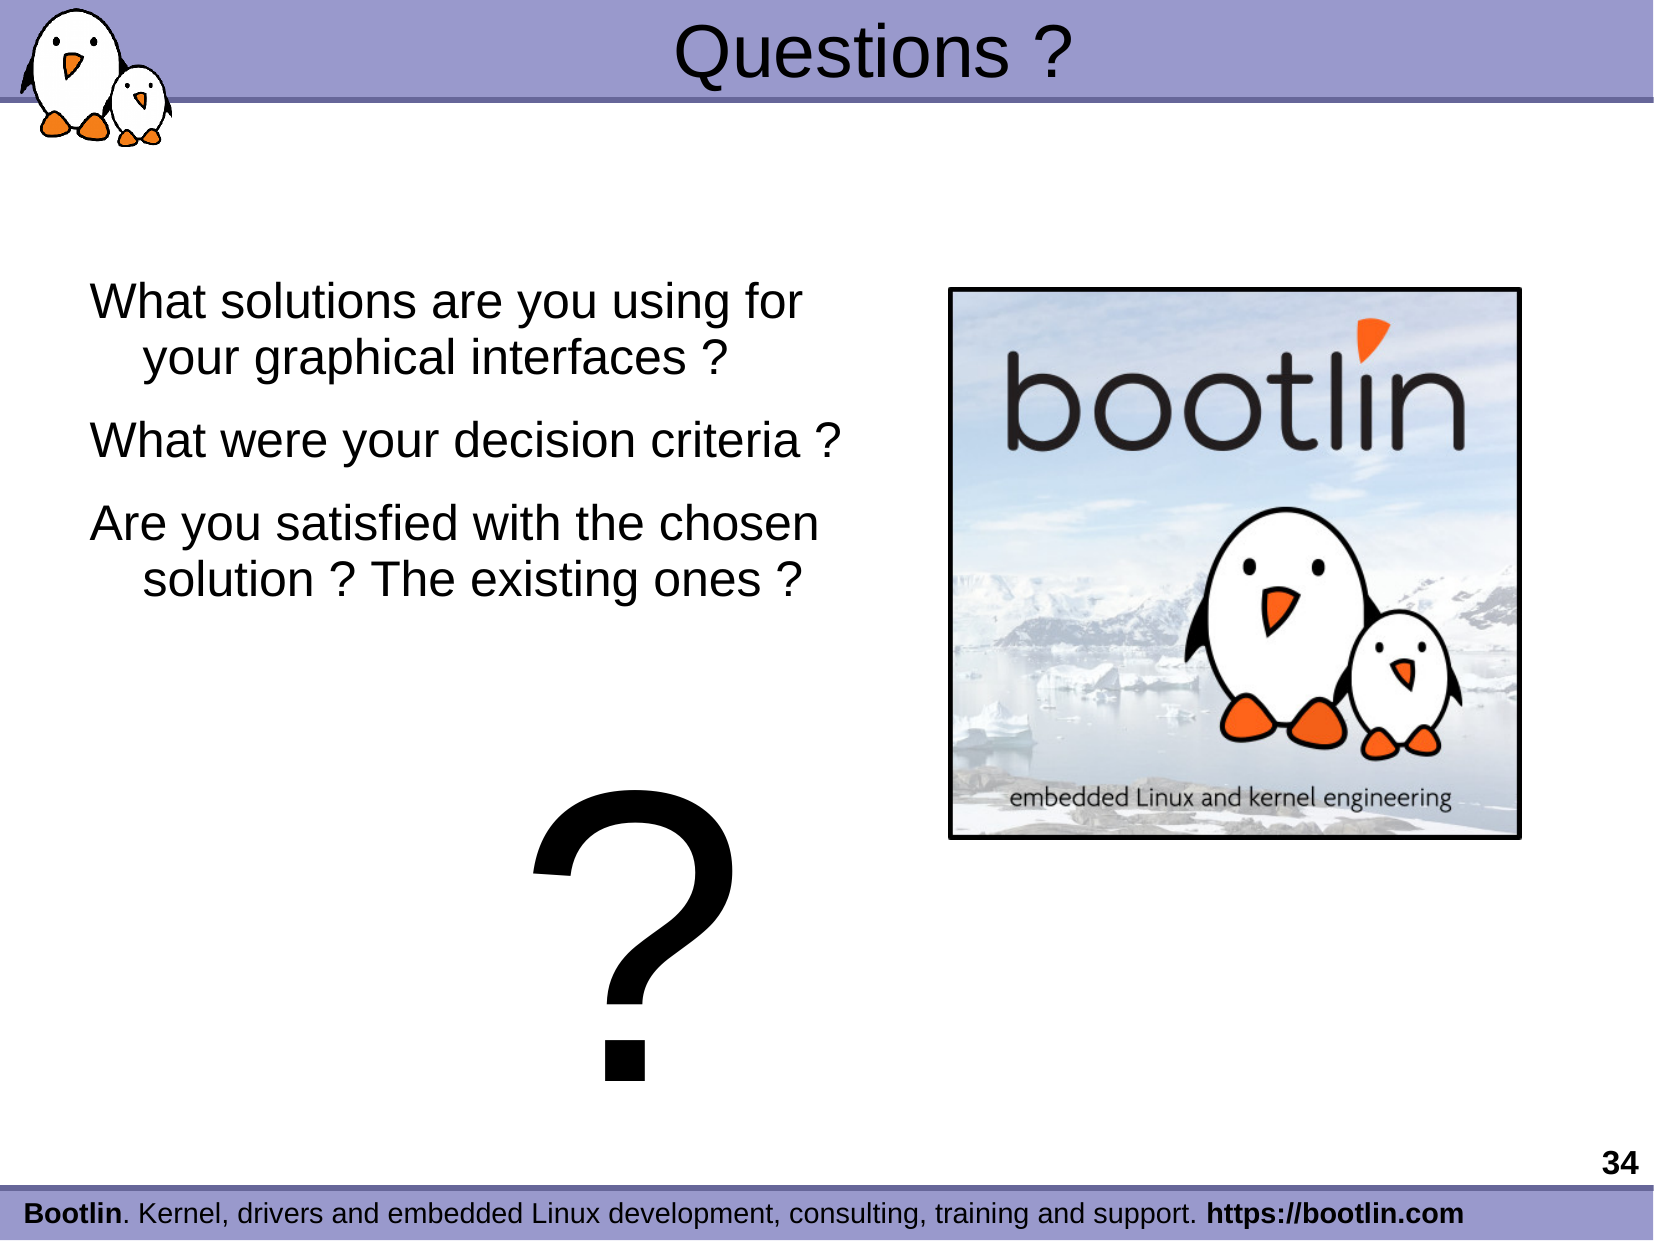

# Questions ?
What solutions are you using for your graphical interfaces ?
What were your decision criteria ?
Are you satisfied with the chosen solution ? The existing ones ?
?